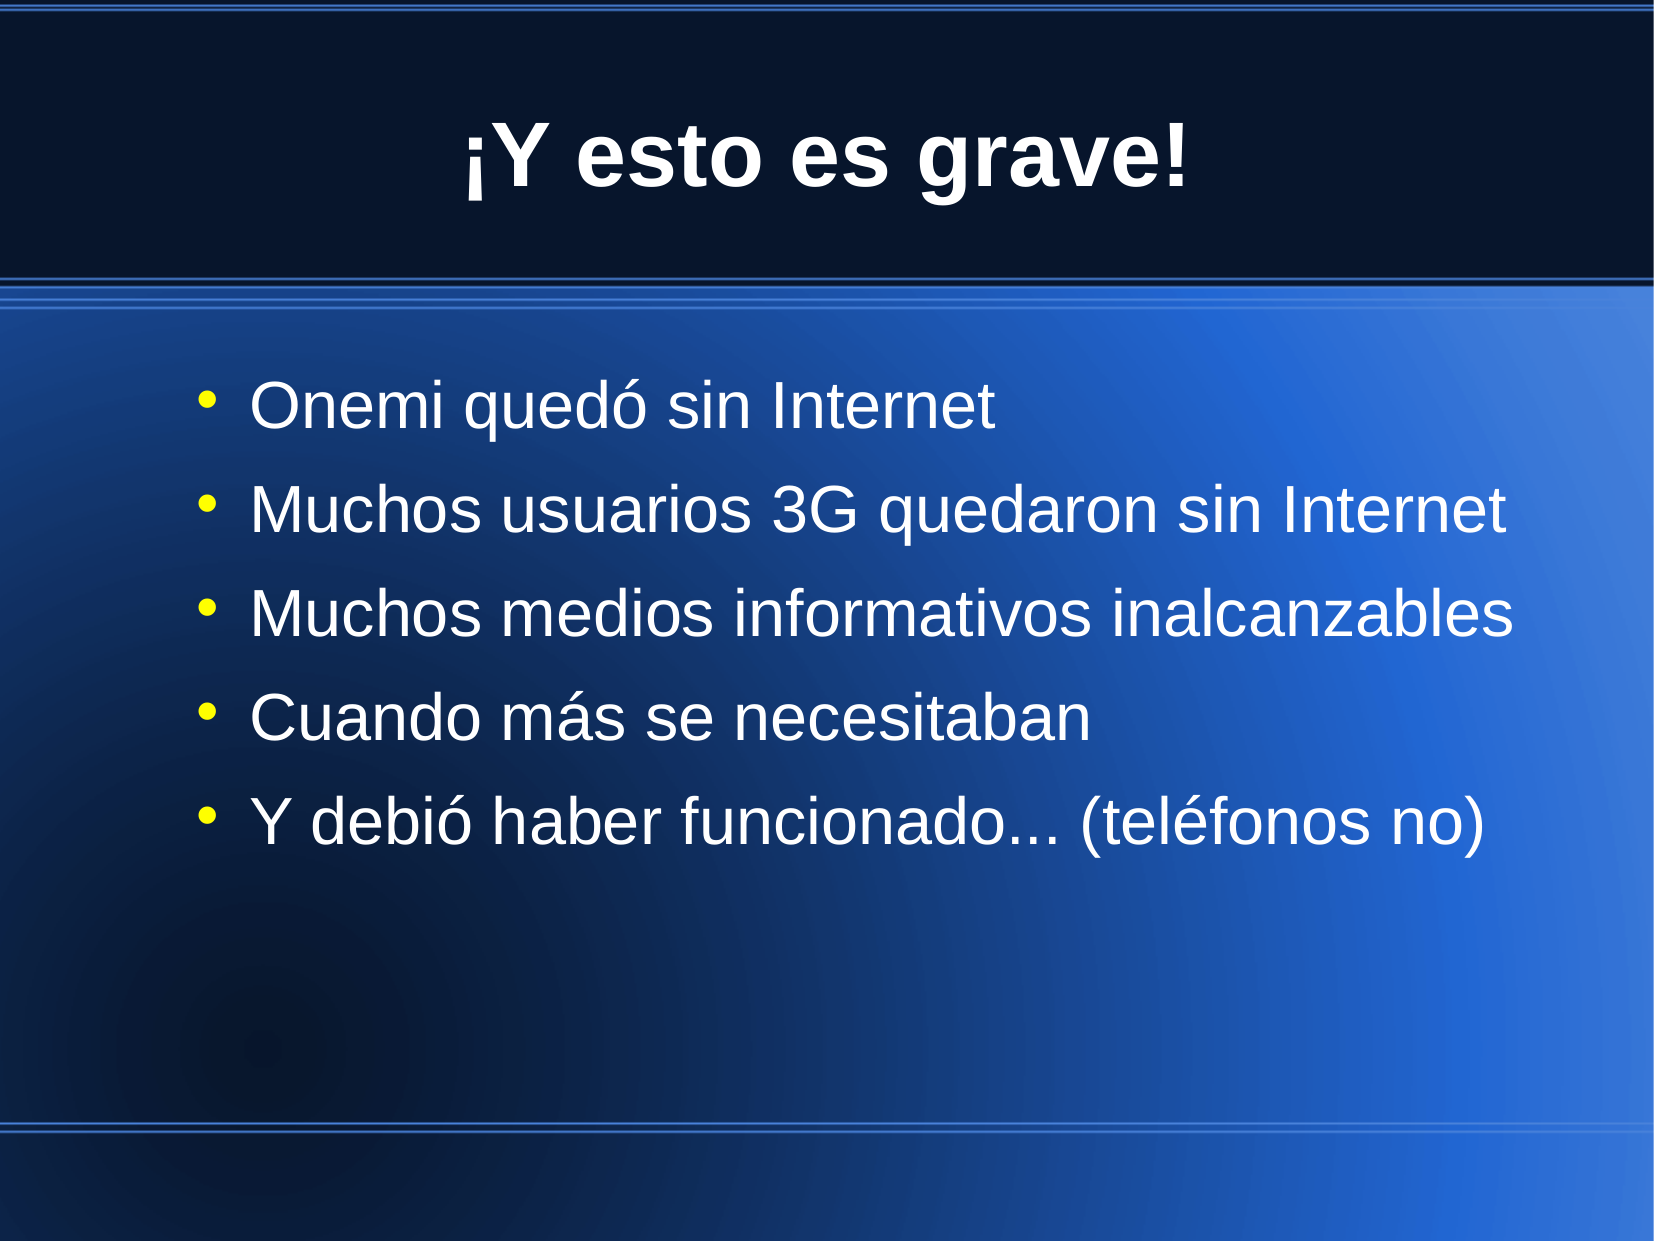

# ¡Y esto es grave!
Onemi quedó sin Internet
Muchos usuarios 3G quedaron sin Internet
Muchos medios informativos inalcanzables
Cuando más se necesitaban
Y debió haber funcionado... (teléfonos no)